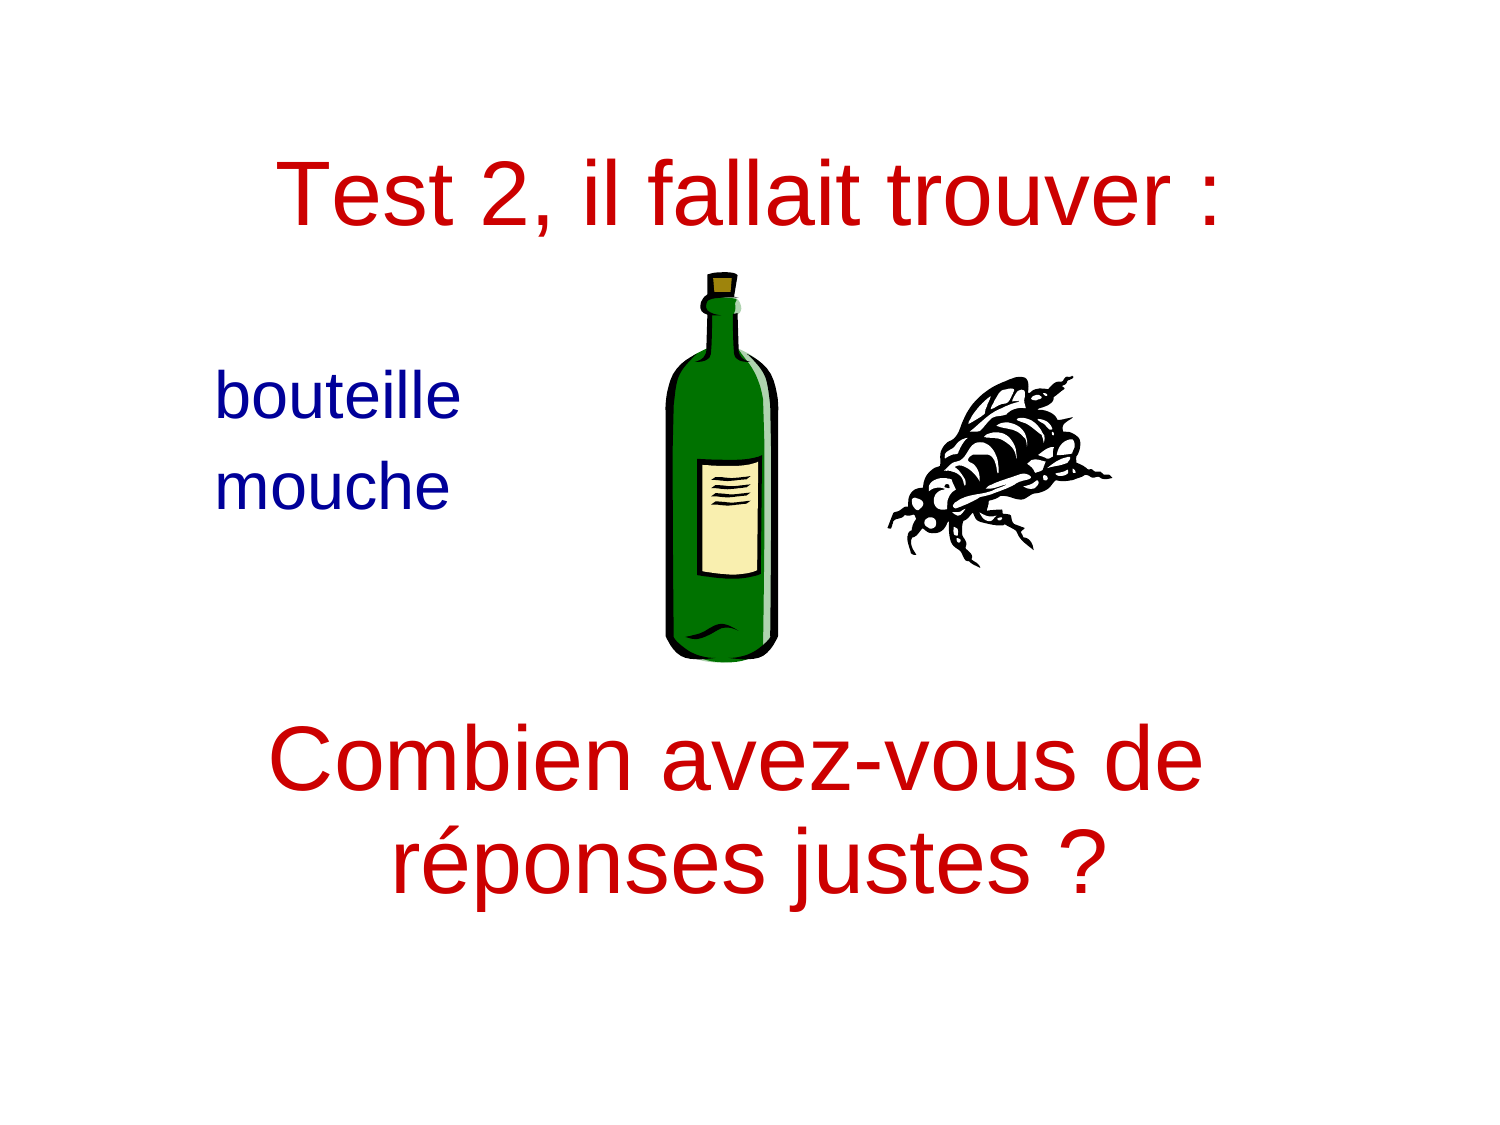

# Test 2, il fallait trouver :
bouteille
mouche
Combien avez-vous de
réponses justes ?